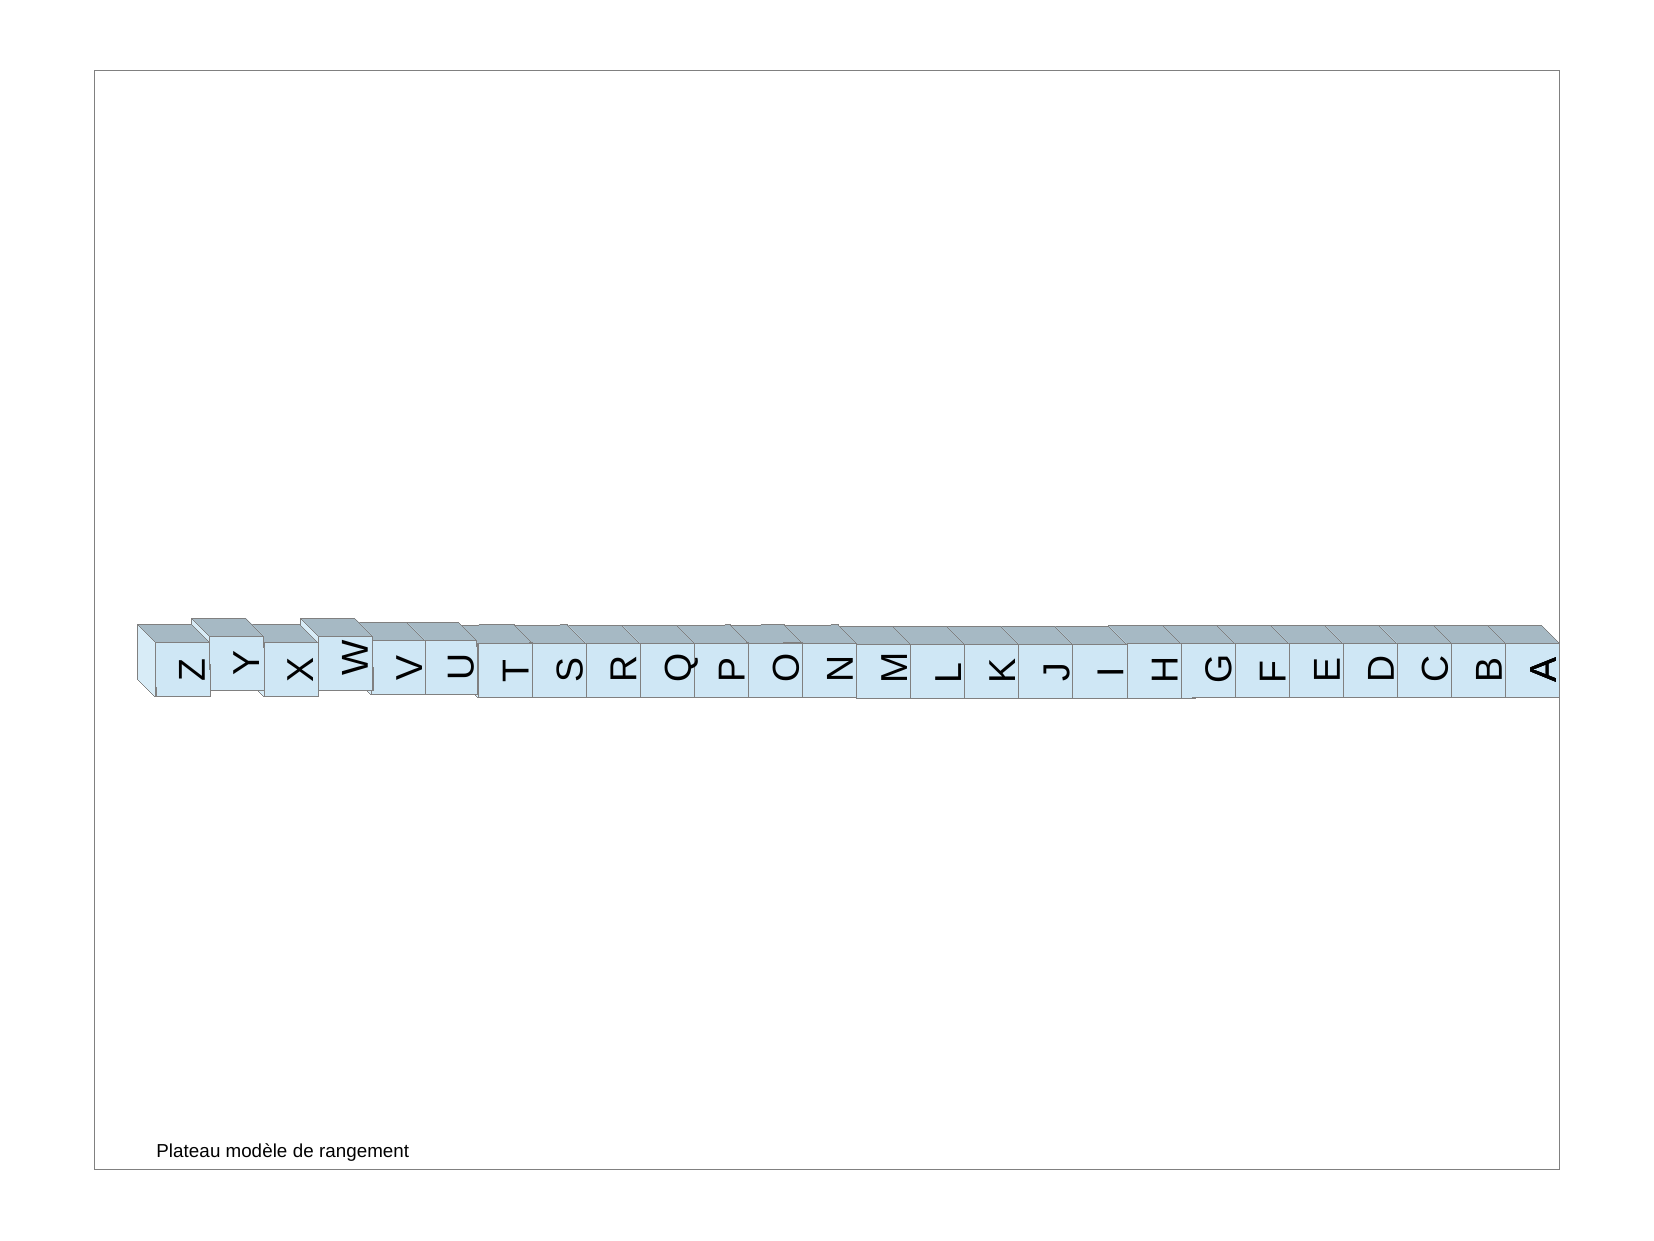

Y
W
V
U
Z
X
T
S
P
O
N
R
Q
B
A
A
A
C
D
E
F
G
H
I
J
K
L
M
Plateau modèle de rangement